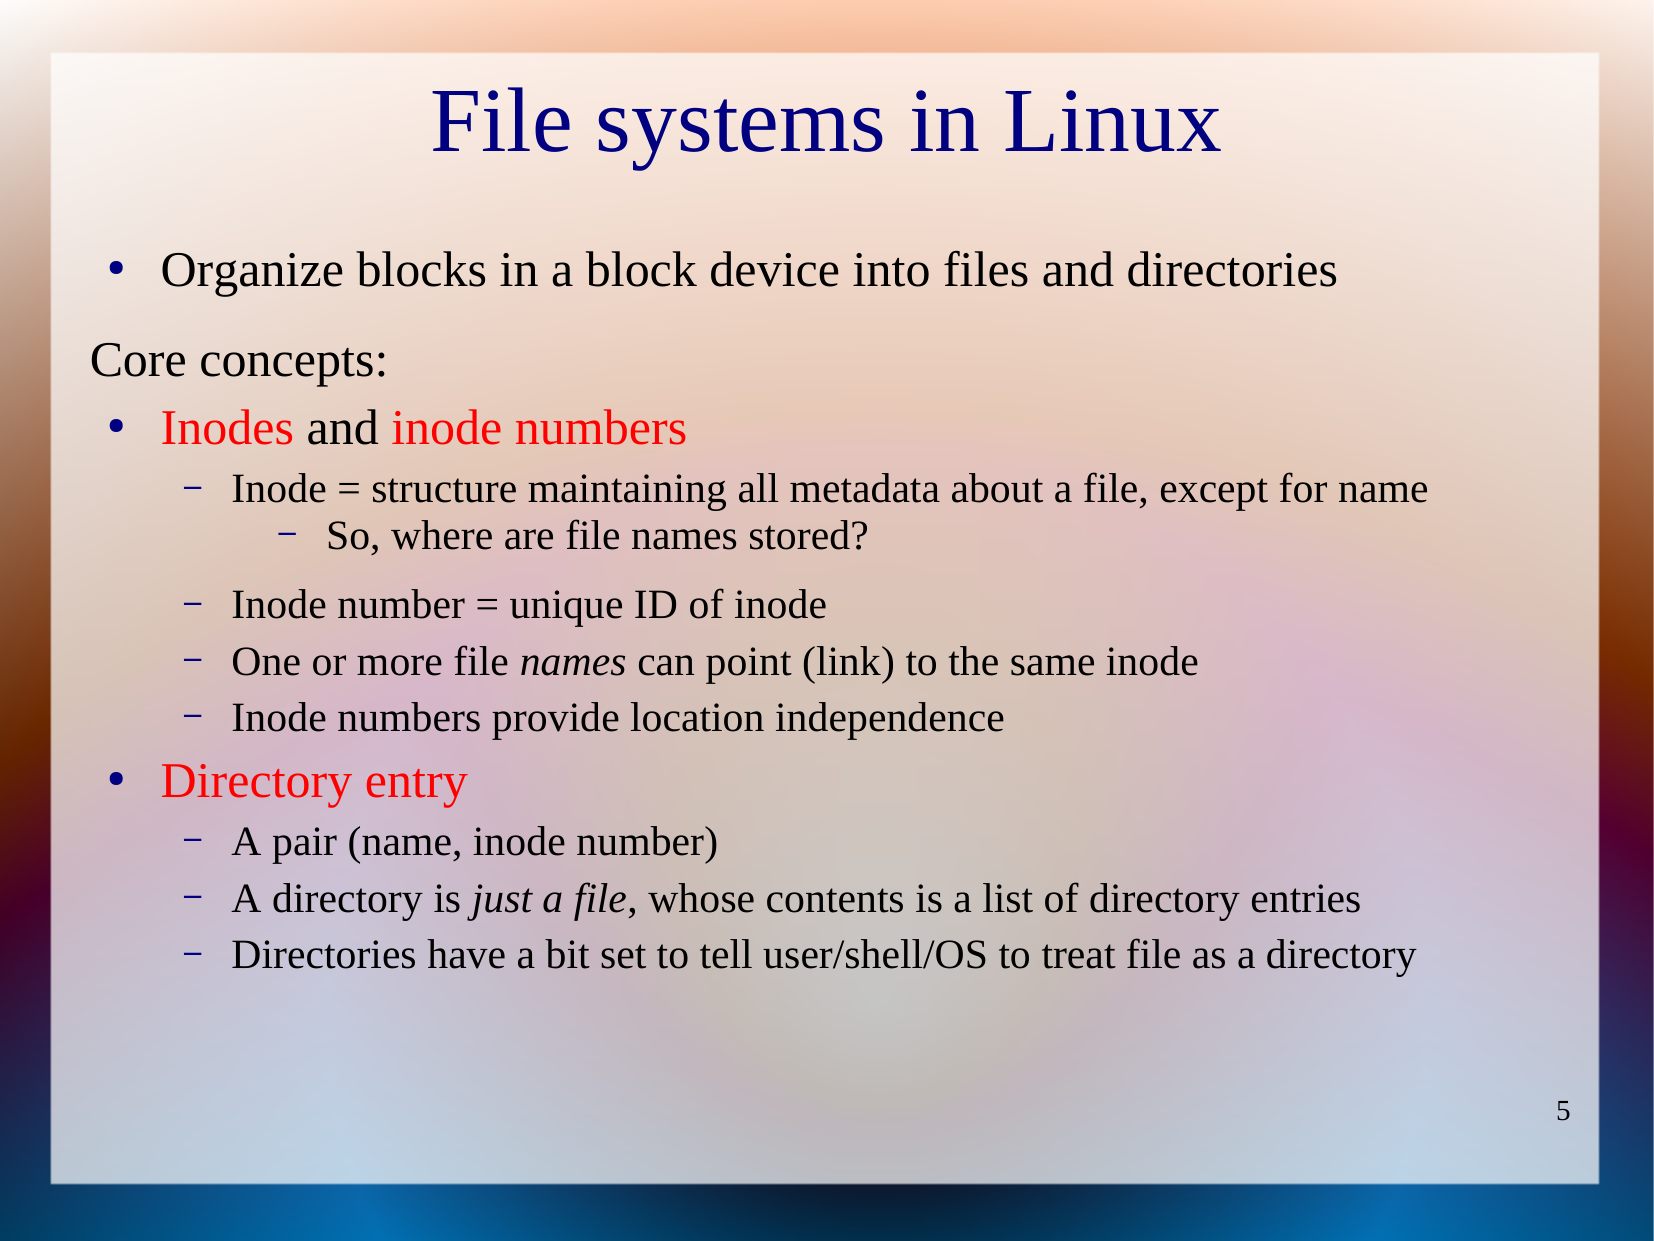

# File systems in Linux
Organize blocks in a block device into files and directories
Core concepts:
Inodes and inode numbers
Inode = structure maintaining all metadata about a file, except for name
So, where are file names stored?
Inode number = unique ID of inode
One or more file names can point (link) to the same inode
Inode numbers provide location independence
Directory entry
A pair (name, inode number)
A directory is just a file, whose contents is a list of directory entries
Directories have a bit set to tell user/shell/OS to treat file as a directory
5